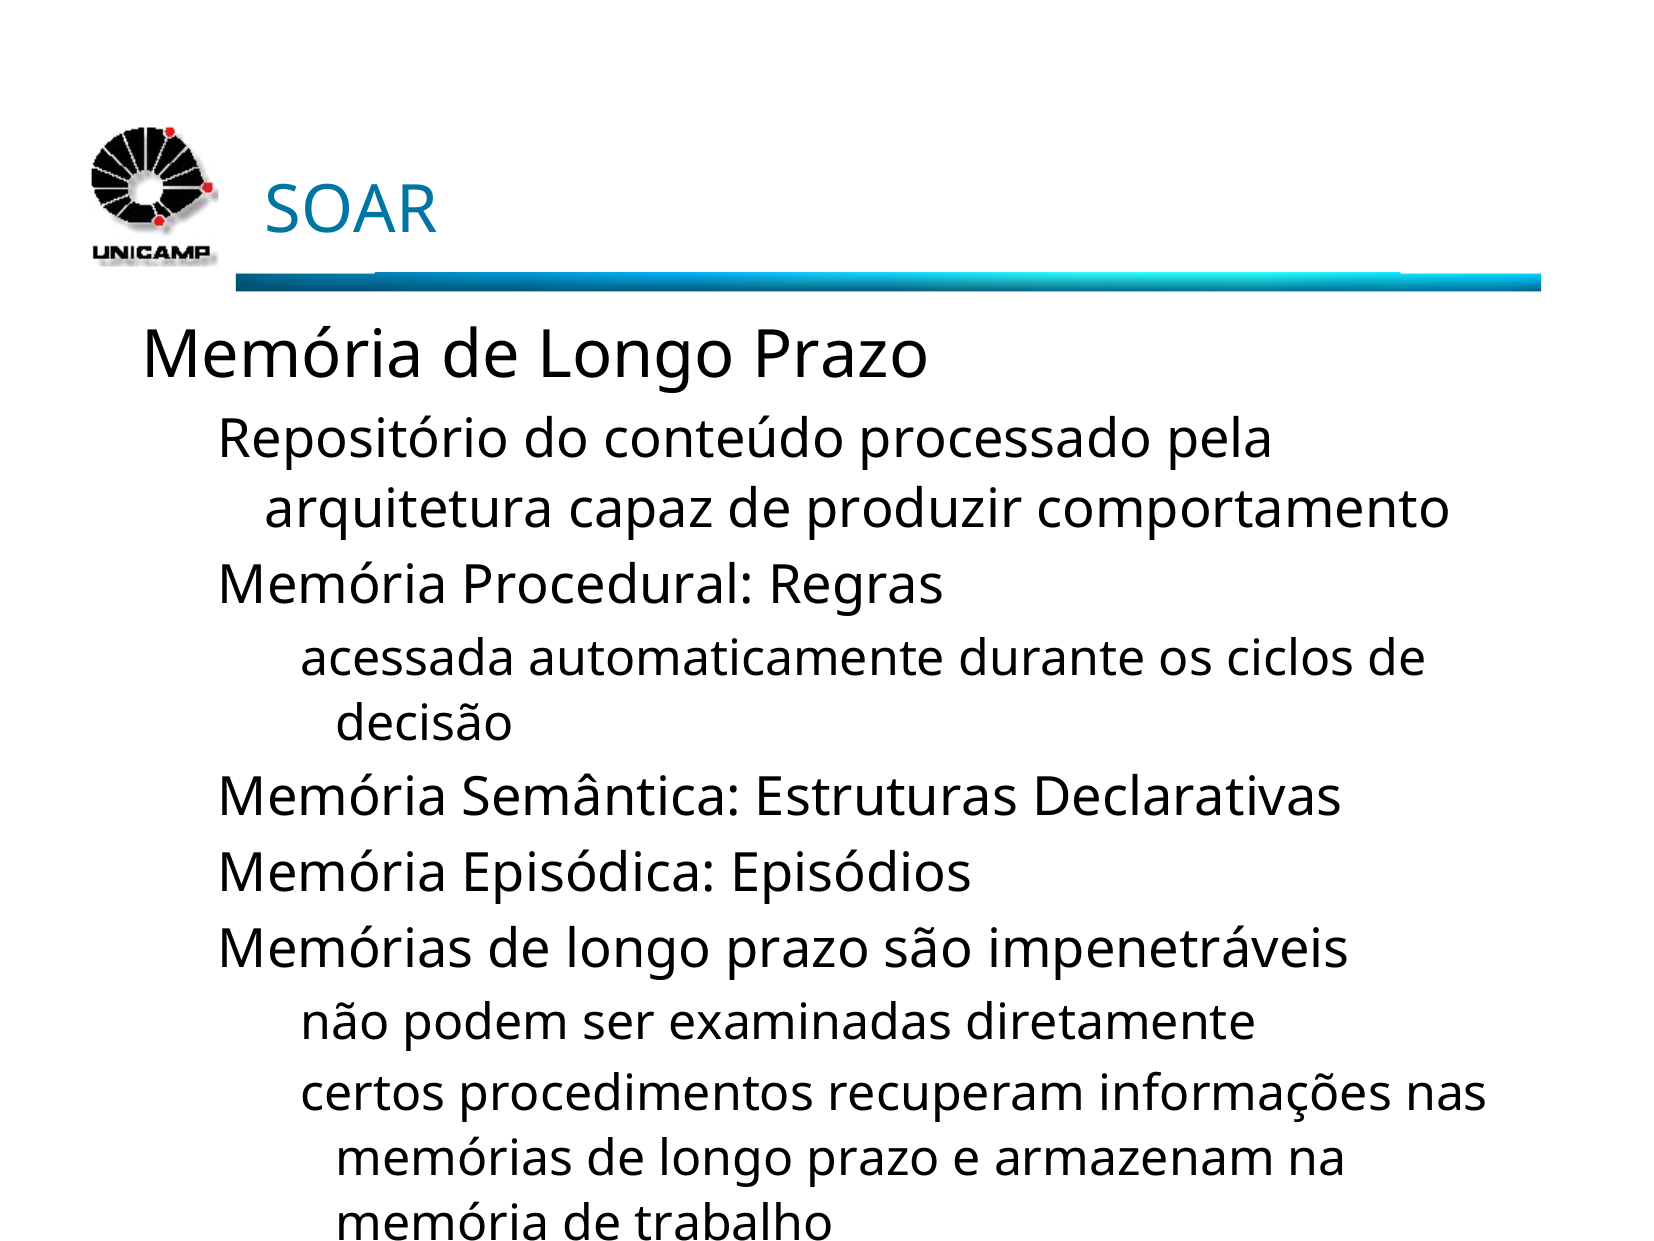

# SOAR
Memória de Longo Prazo
Repositório do conteúdo processado pela arquitetura capaz de produzir comportamento
Memória Procedural: Regras
acessada automaticamente durante os ciclos de decisão
Memória Semântica: Estruturas Declarativas
Memória Episódica: Episódios
Memórias de longo prazo são impenetráveis
não podem ser examinadas diretamente
certos procedimentos recuperam informações nas memórias de longo prazo e armazenam na memória de trabalho